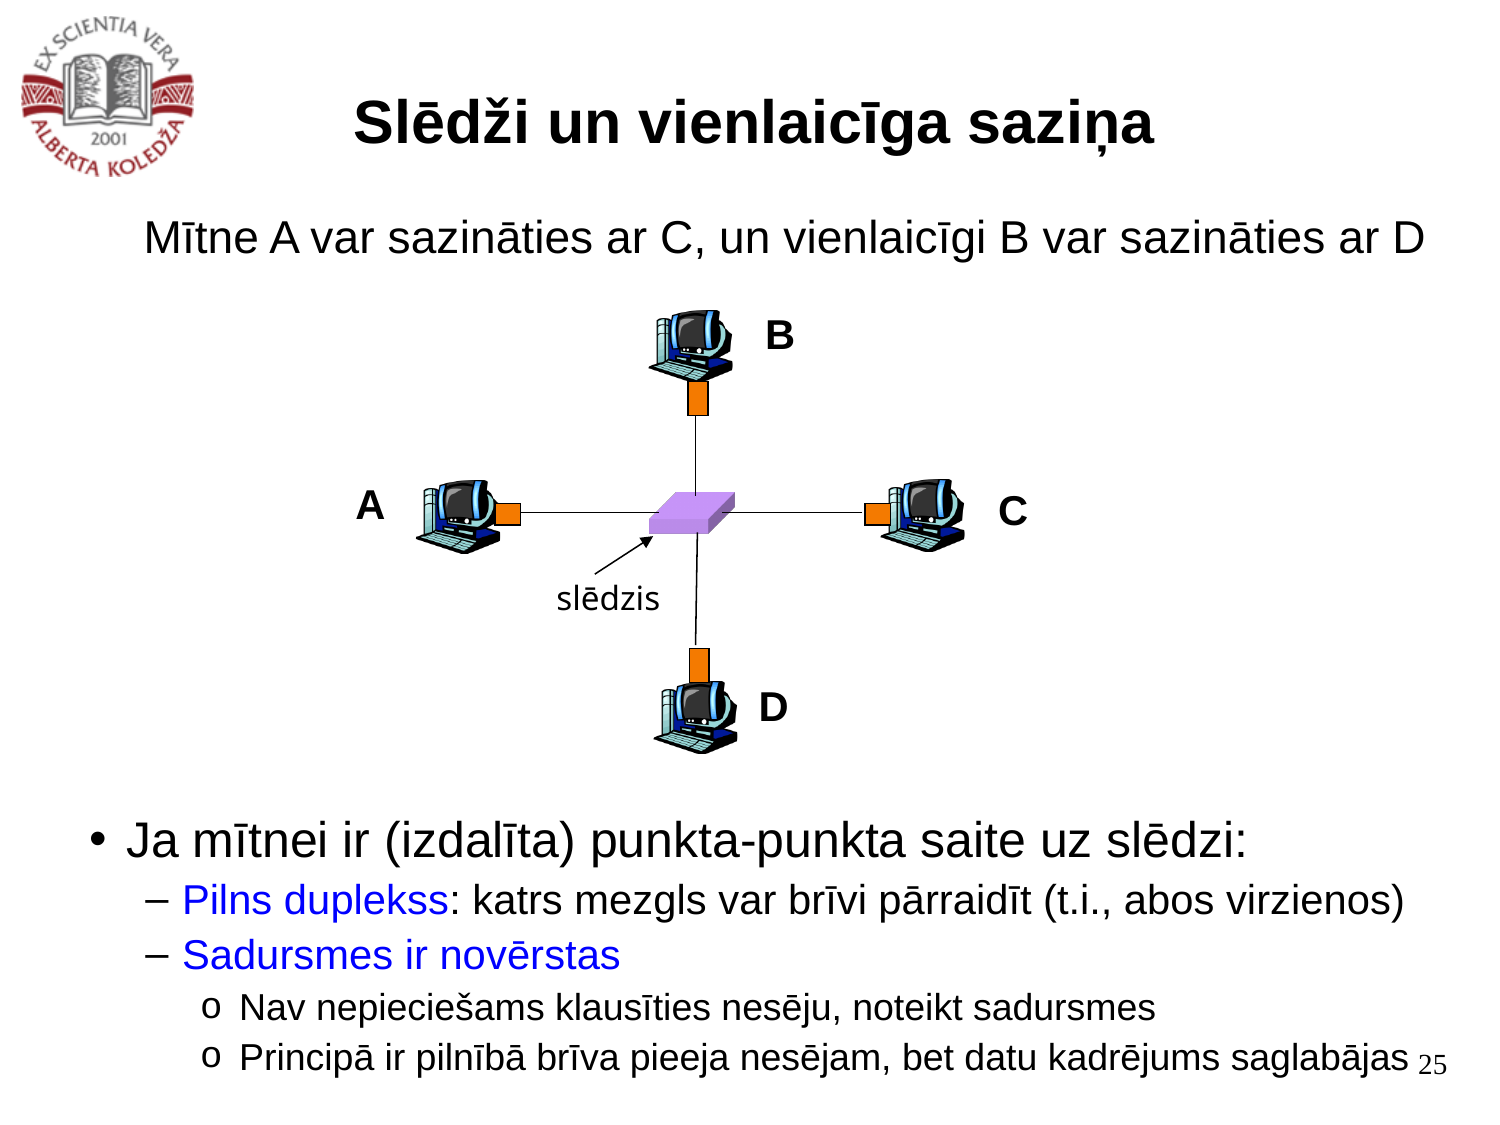

# Slēdži un vienlaicīga saziņa
Mītne A var sazināties ar C, un vienlaicīgi B var sazināties ar D
B
A
C
slēdzis
D
Ja mītnei ir (izdalīta) punkta-punkta saite uz slēdzi:
Pilns duplekss: katrs mezgls var brīvi pārraidīt (t.i., abos virzienos)
Sadursmes ir novērstas
Nav nepieciešams klausīties nesēju, noteikt sadursmes
Principā ir pilnībā brīva pieeja nesējam, bet datu kadrējums saglabājas